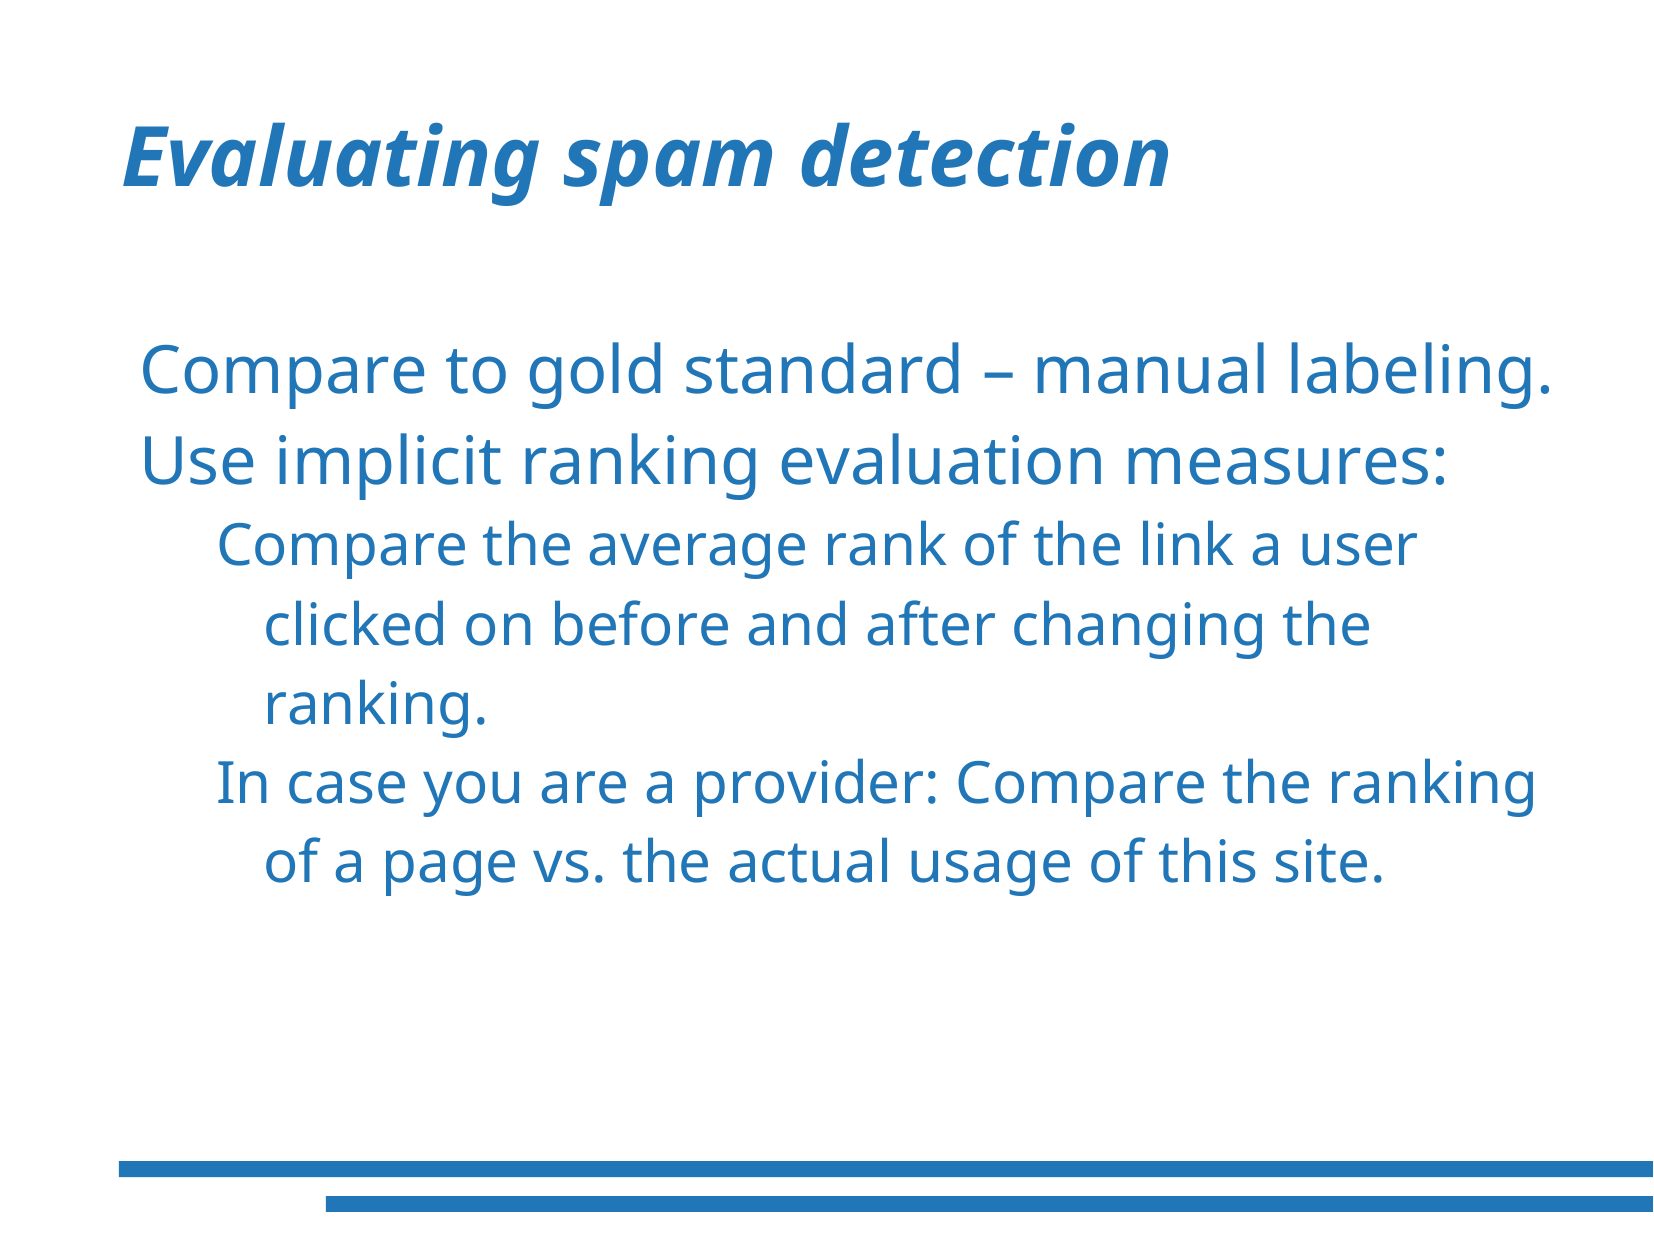

# Evaluating spam detection
Compare to gold standard – manual labeling.
Use implicit ranking evaluation measures:
Compare the average rank of the link a user clicked on before and after changing the ranking.
In case you are a provider: Compare the ranking of a page vs. the actual usage of this site.